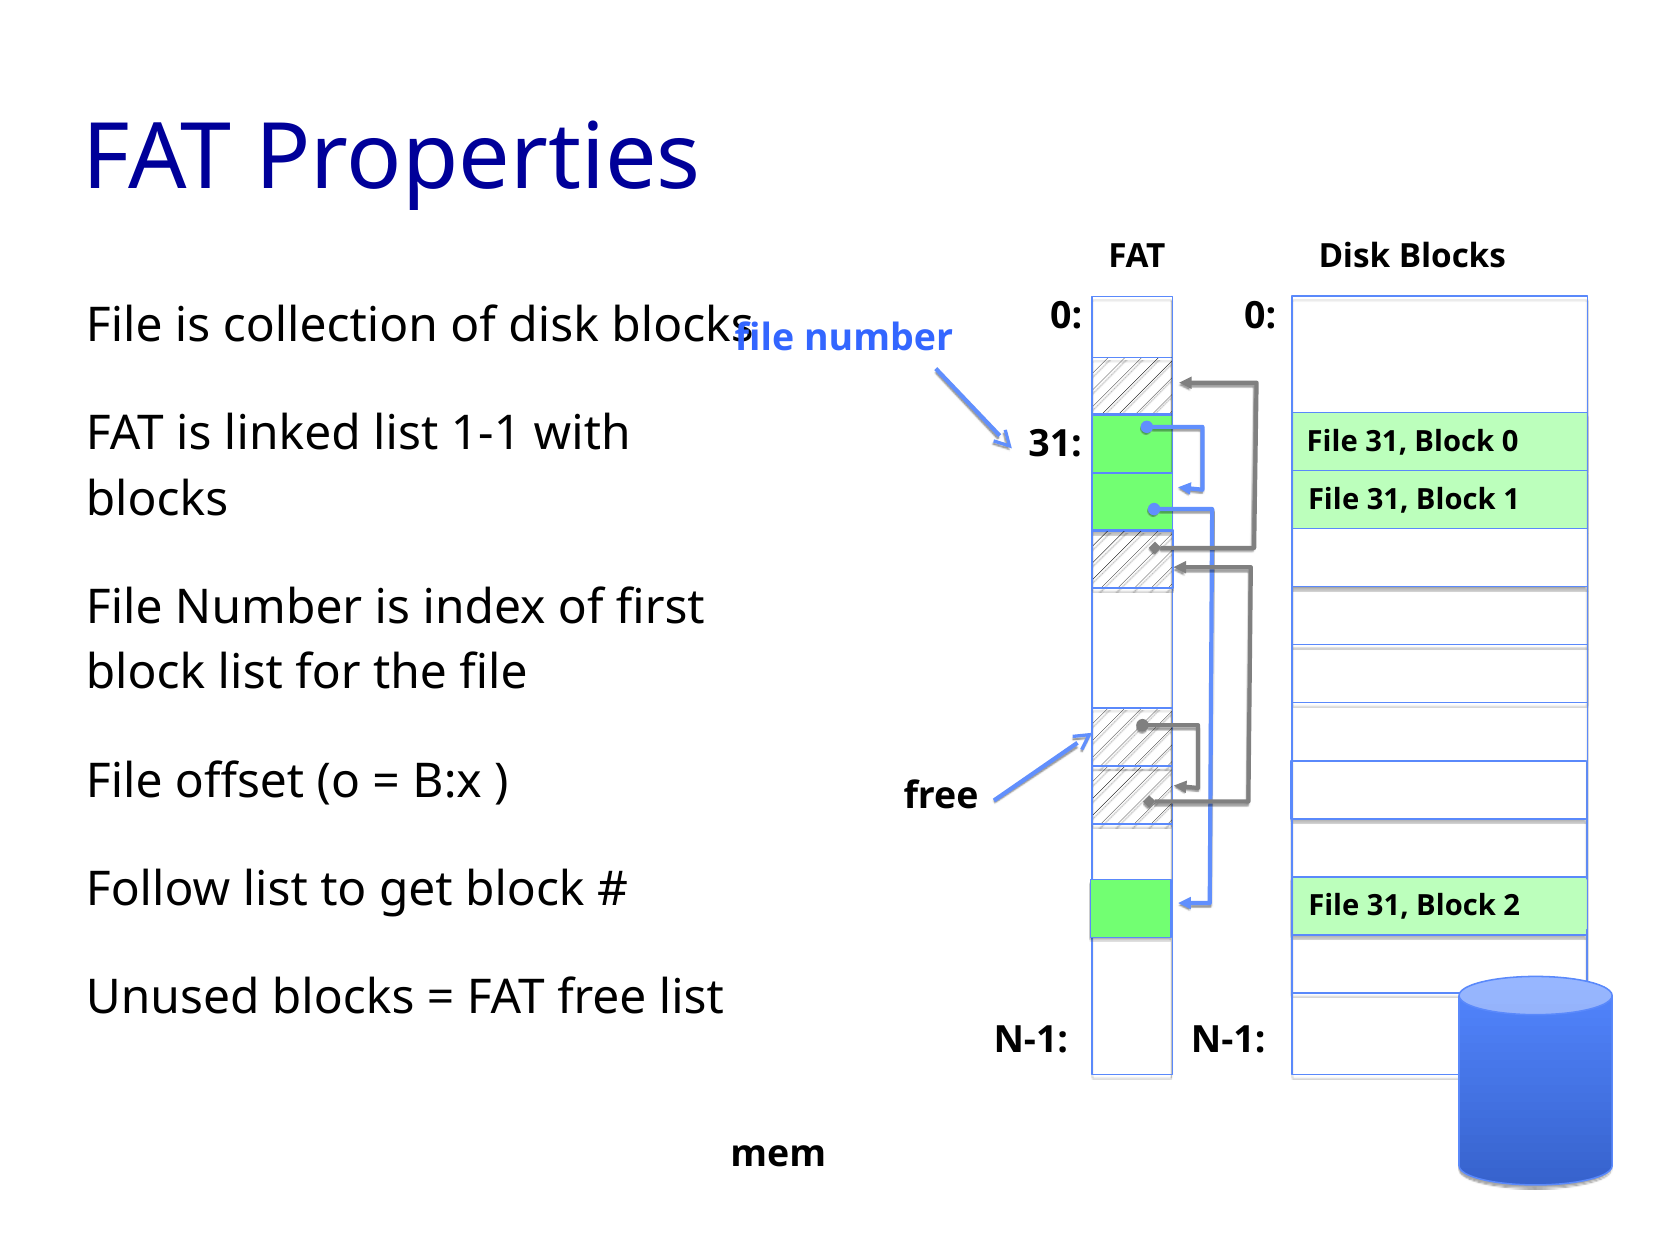

FAT Properties
FAT
Disk Blocks
0:
0:
# File is collection of disk blocks
FAT is linked list 1-1 with blocks
File Number is index of first block list for the file
File offset (o = B:x )
Follow list to get block #
Unused blocks = FAT free list
file number
31:
File 31, Block 0
File 31, Block 1
free
File 31, Block 2
N-1:
N-1:
mem